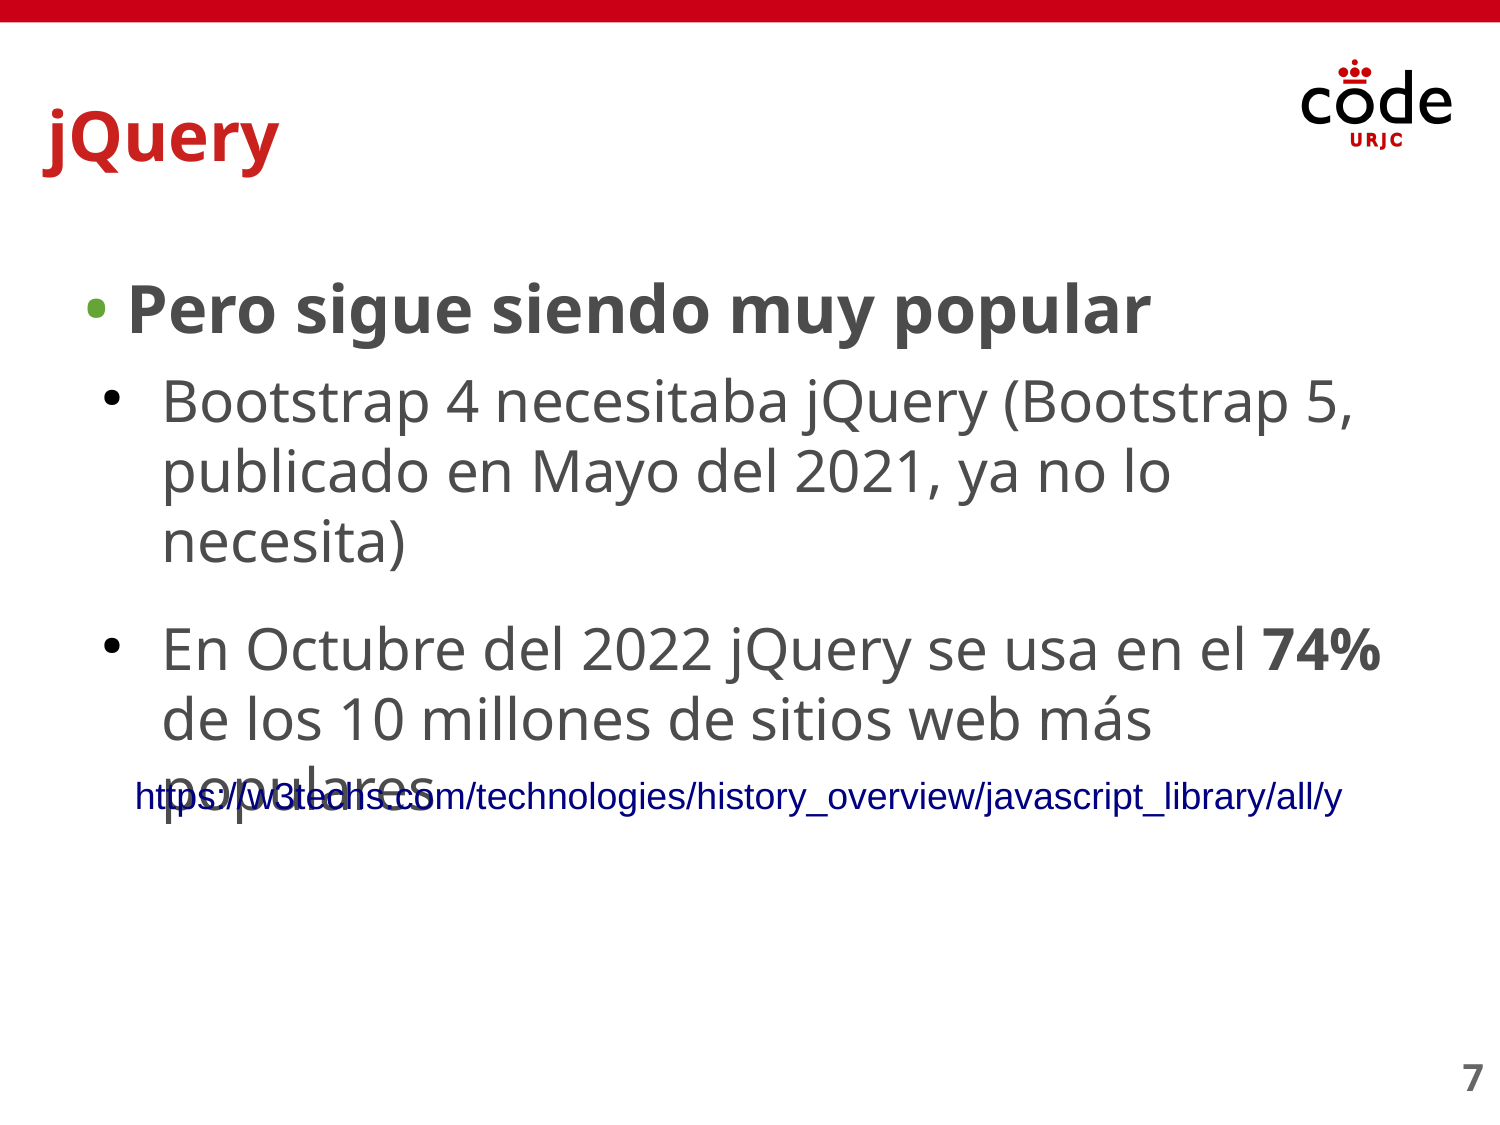

# jQuery
Pero sigue siendo muy popular
Bootstrap 4 necesitaba jQuery (Bootstrap 5, publicado en Mayo del 2021, ya no lo necesita)
En Octubre del 2022 jQuery se usa en el 74% de los 10 millones de sitios web más populares
https://w3techs.com/technologies/history_overview/javascript_library/all/y